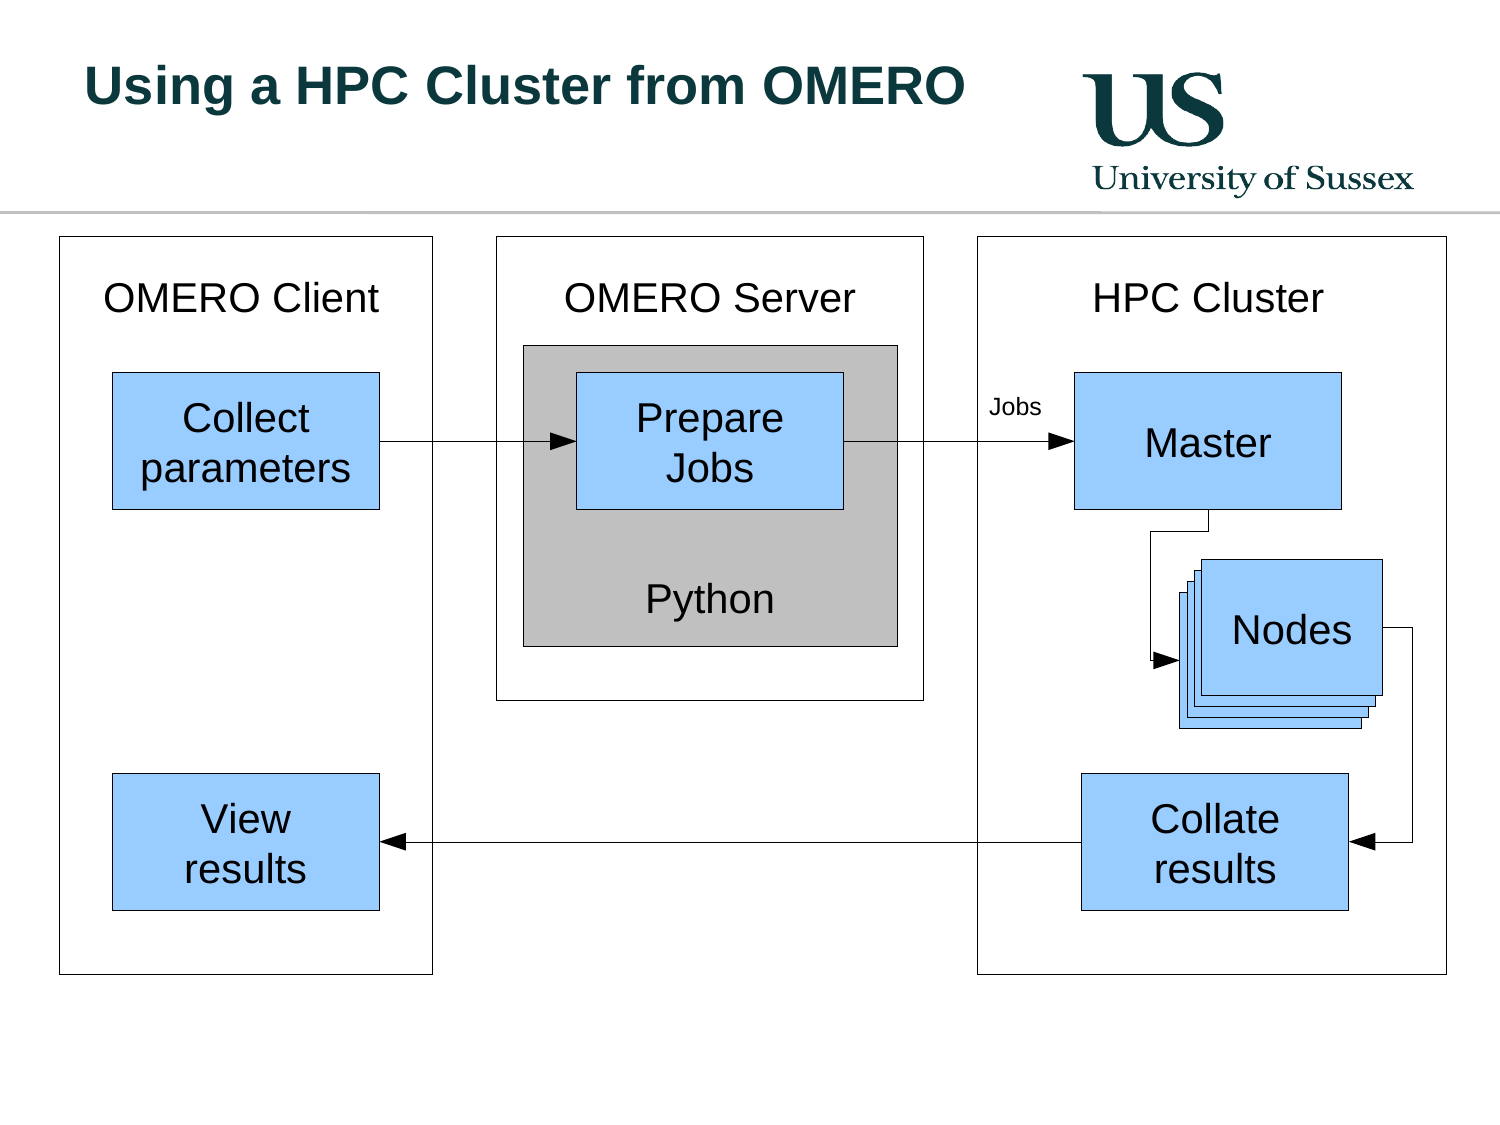

# Using a HPC Cluster from OMERO
OMERO Client
HPC Cluster
OMERO Server
Collect
parameters
Prepare
Jobs
Master
Jobs
Nodes
Python
Nodes
Nodes
Nodes
View
results
Collate
results